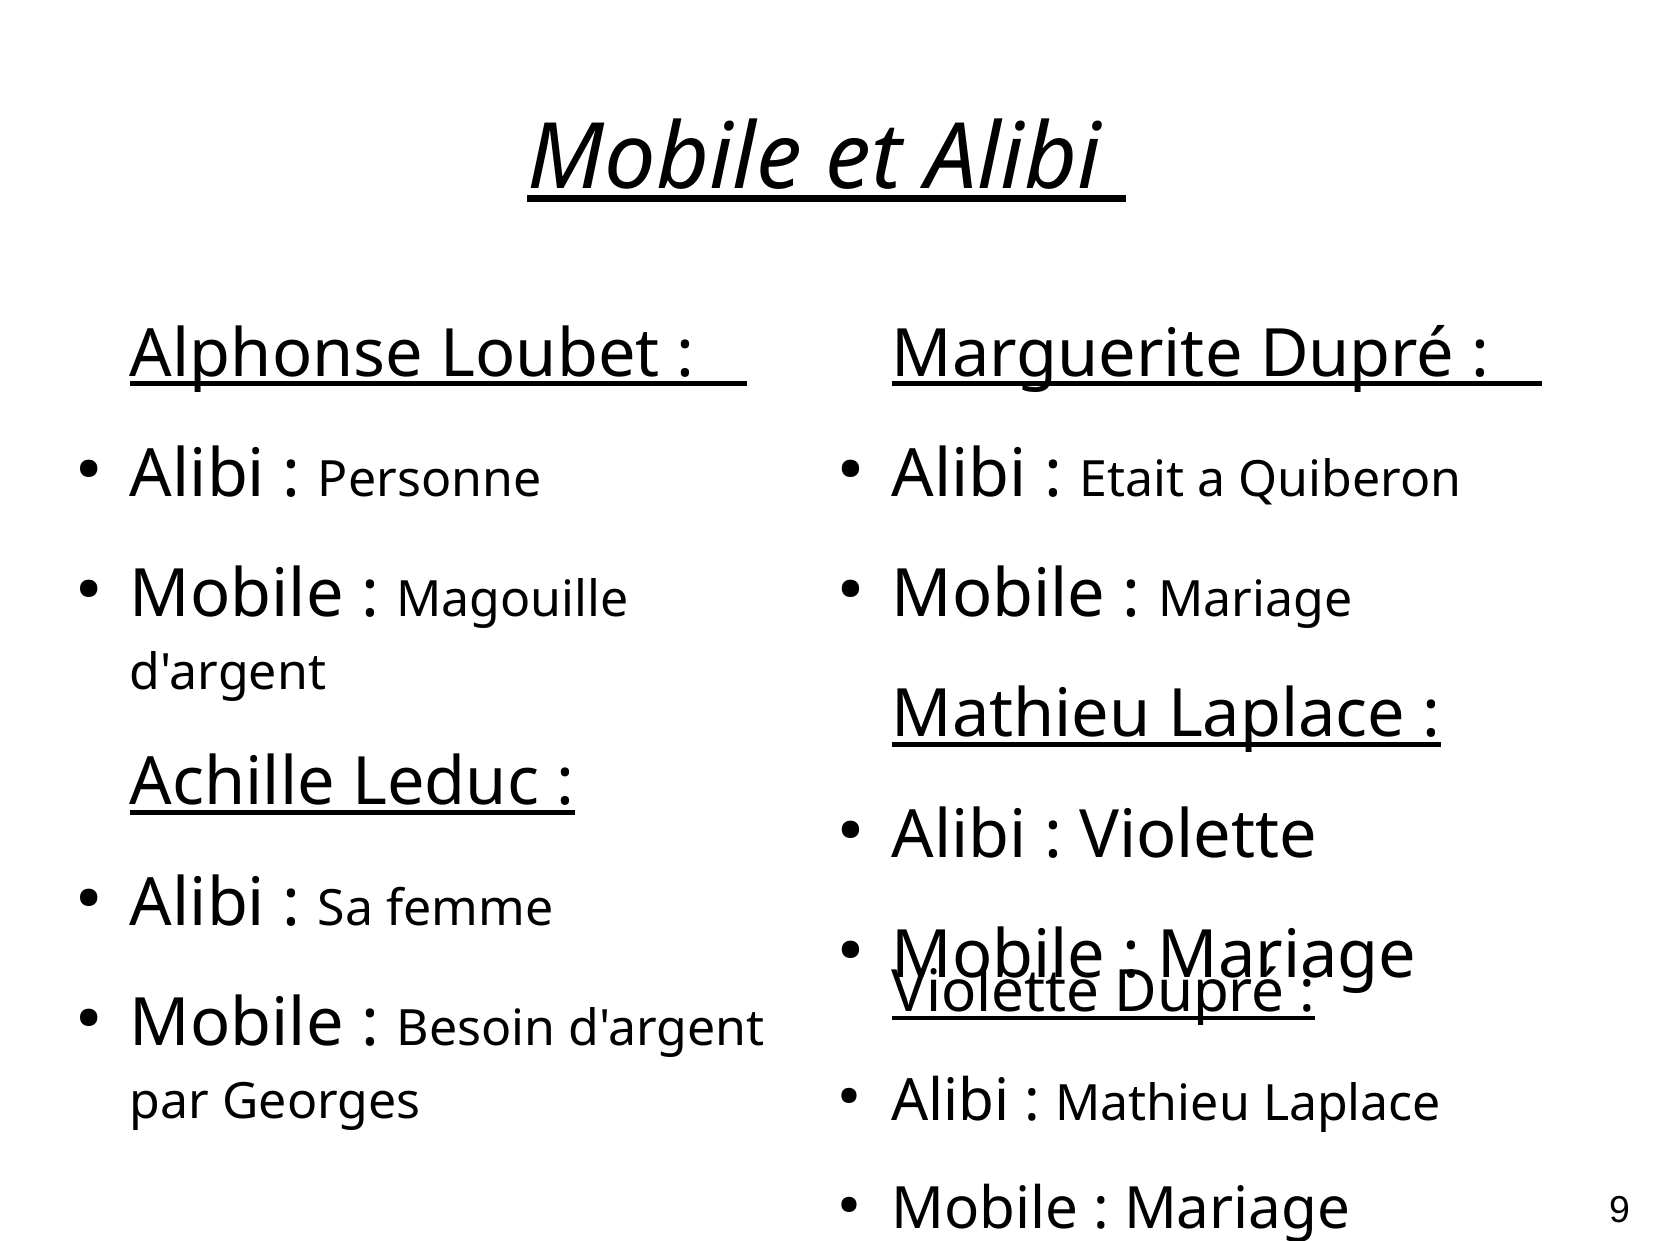

# Mobile et Alibi
Alphonse Loubet :
Alibi : Personne
Mobile : Magouille d'argent
Achille Leduc :
Alibi : Sa femme
Mobile : Besoin d'argent par Georges
Marguerite Dupré :
Alibi : Etait a Quiberon
Mobile : Mariage
Mathieu Laplace :
Alibi : Violette
Mobile : Mariage
Violette Dupré :
Alibi : Mathieu Laplace
Mobile : Mariage
9